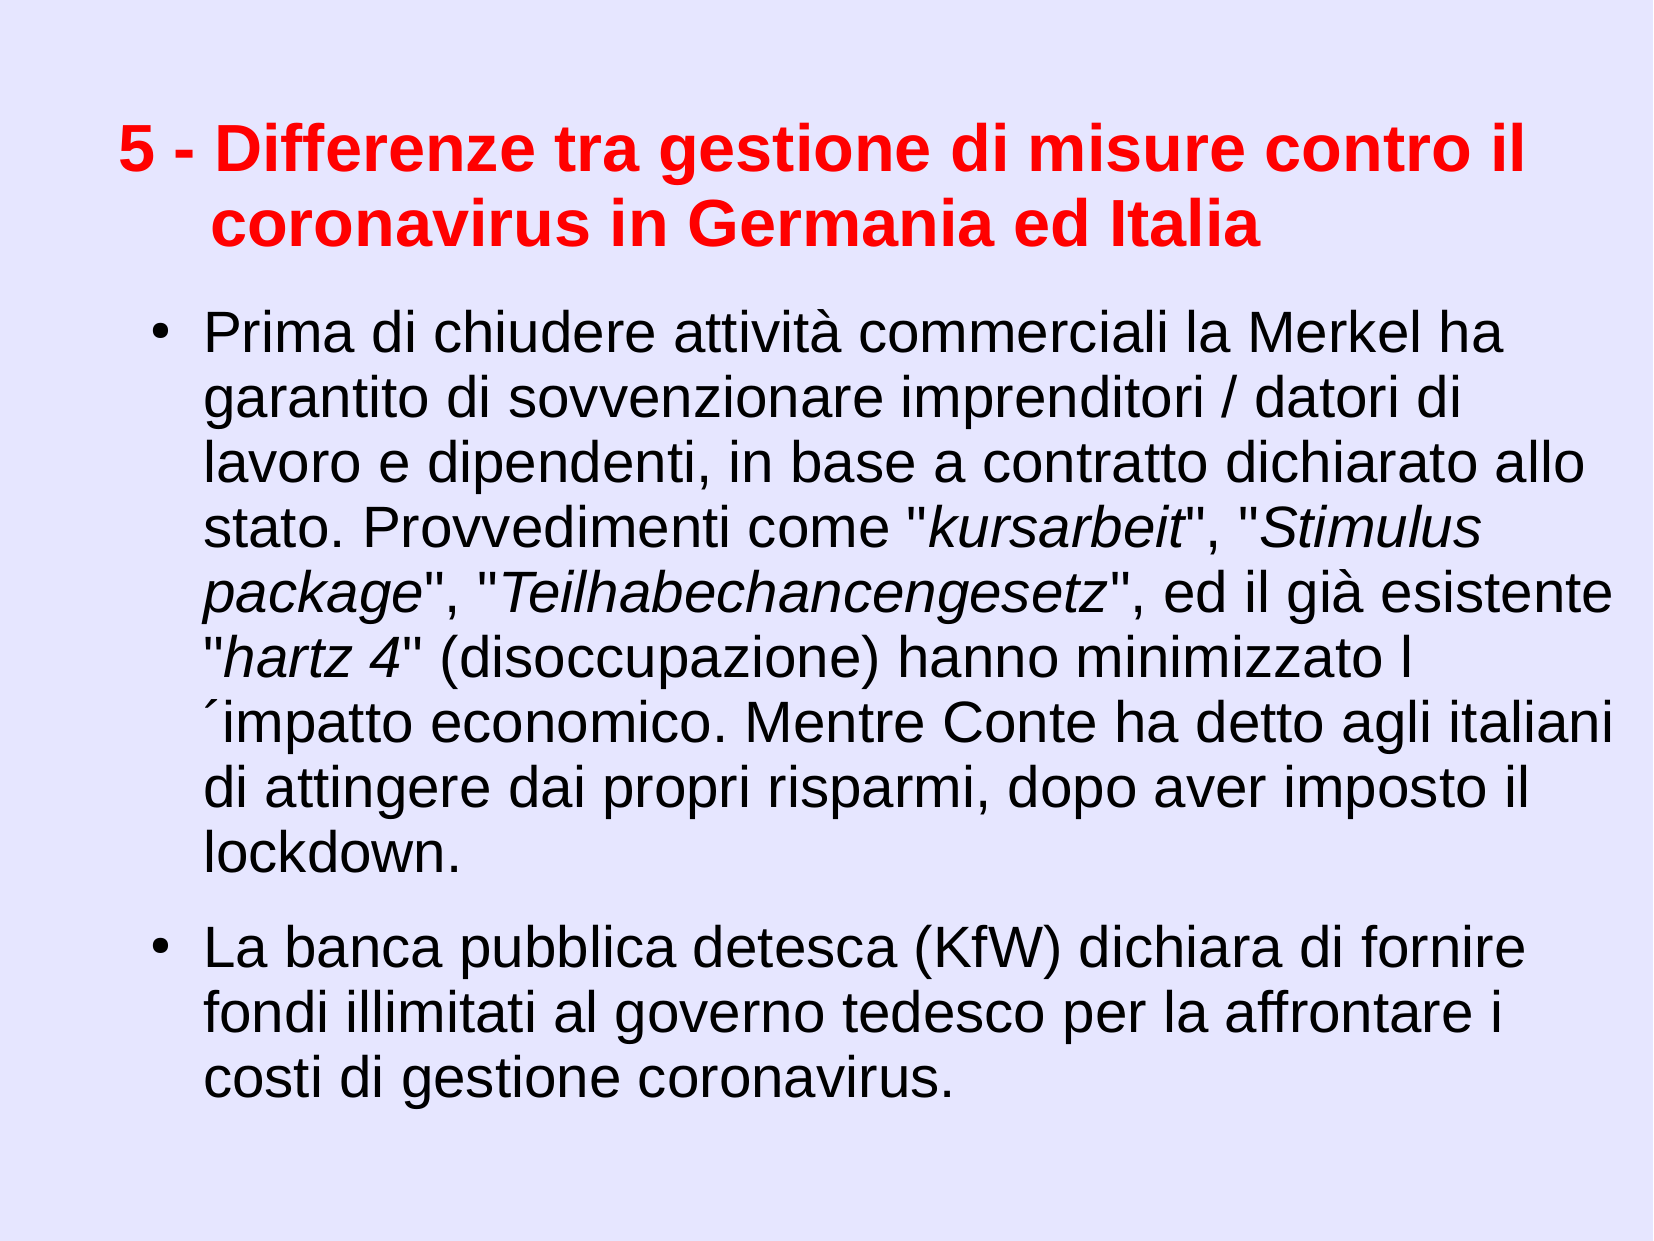

# 5 - Differenze tra gestione di misure contro il coronavirus in Germania ed Italia
Prima di chiudere attività commerciali la Merkel ha garantito di sovvenzionare imprenditori / datori di lavoro e dipendenti, in base a contratto dichiarato allo stato. Provvedimenti come "kursarbeit", "Stimulus package", "Teilhabechancengesetz", ed il già esistente "hartz 4" (disoccupazione) hanno minimizzato l´impatto economico. Mentre Conte ha detto agli italiani di attingere dai propri risparmi, dopo aver imposto il lockdown.
La banca pubblica detesca (KfW) dichiara di fornire fondi illimitati al governo tedesco per la affrontare i costi di gestione coronavirus.